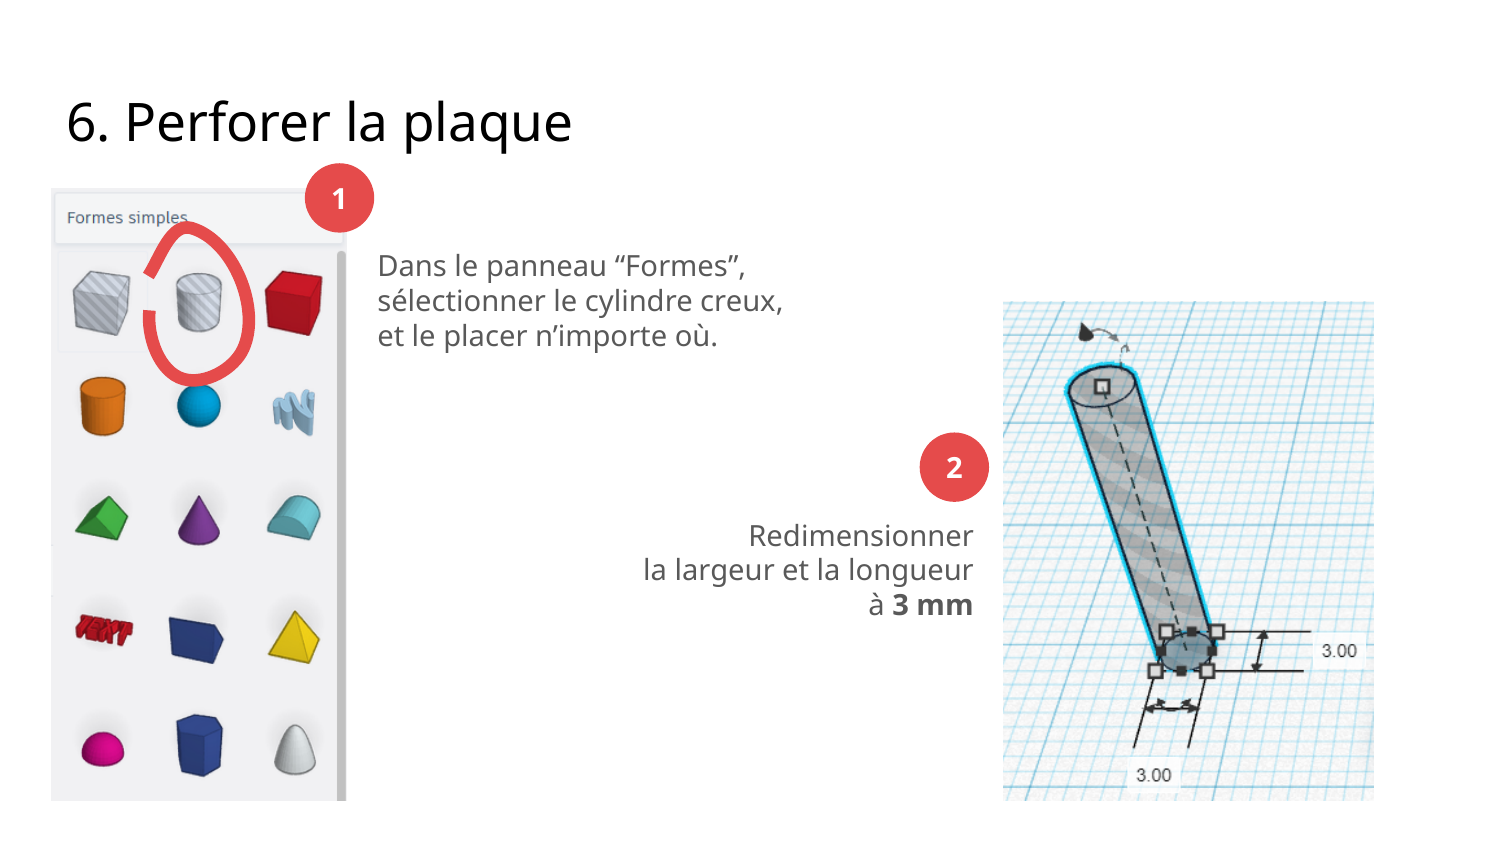

# 6. Perforer la plaque
1
Dans le panneau “Formes”,
sélectionner le cylindre creux,
et le placer n’importe où.
2
Redimensionner
la largeur et la longueur
à 3 mm